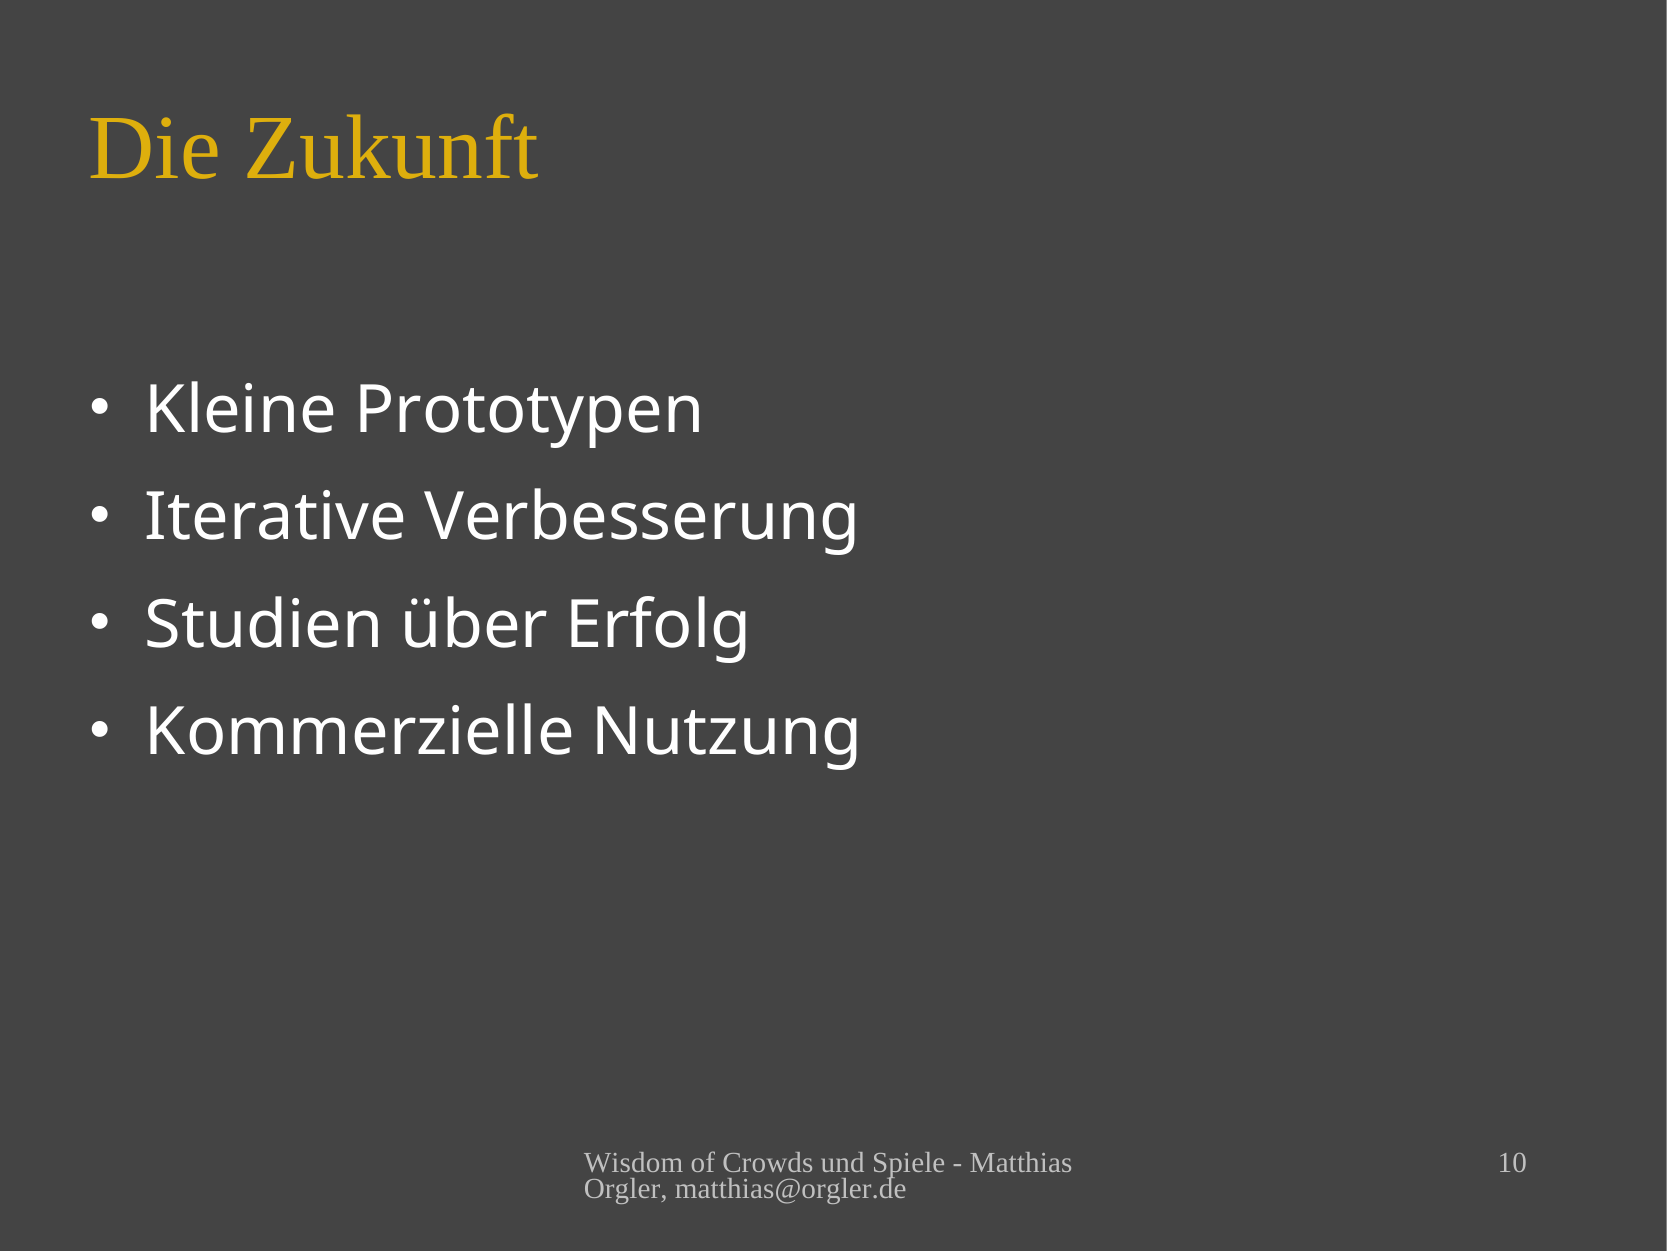

# Die Zukunft
Kleine Prototypen
Iterative Verbesserung
Studien über Erfolg
Kommerzielle Nutzung
Wisdom of Crowds und Spiele - Matthias Orgler, matthias@orgler.de
10